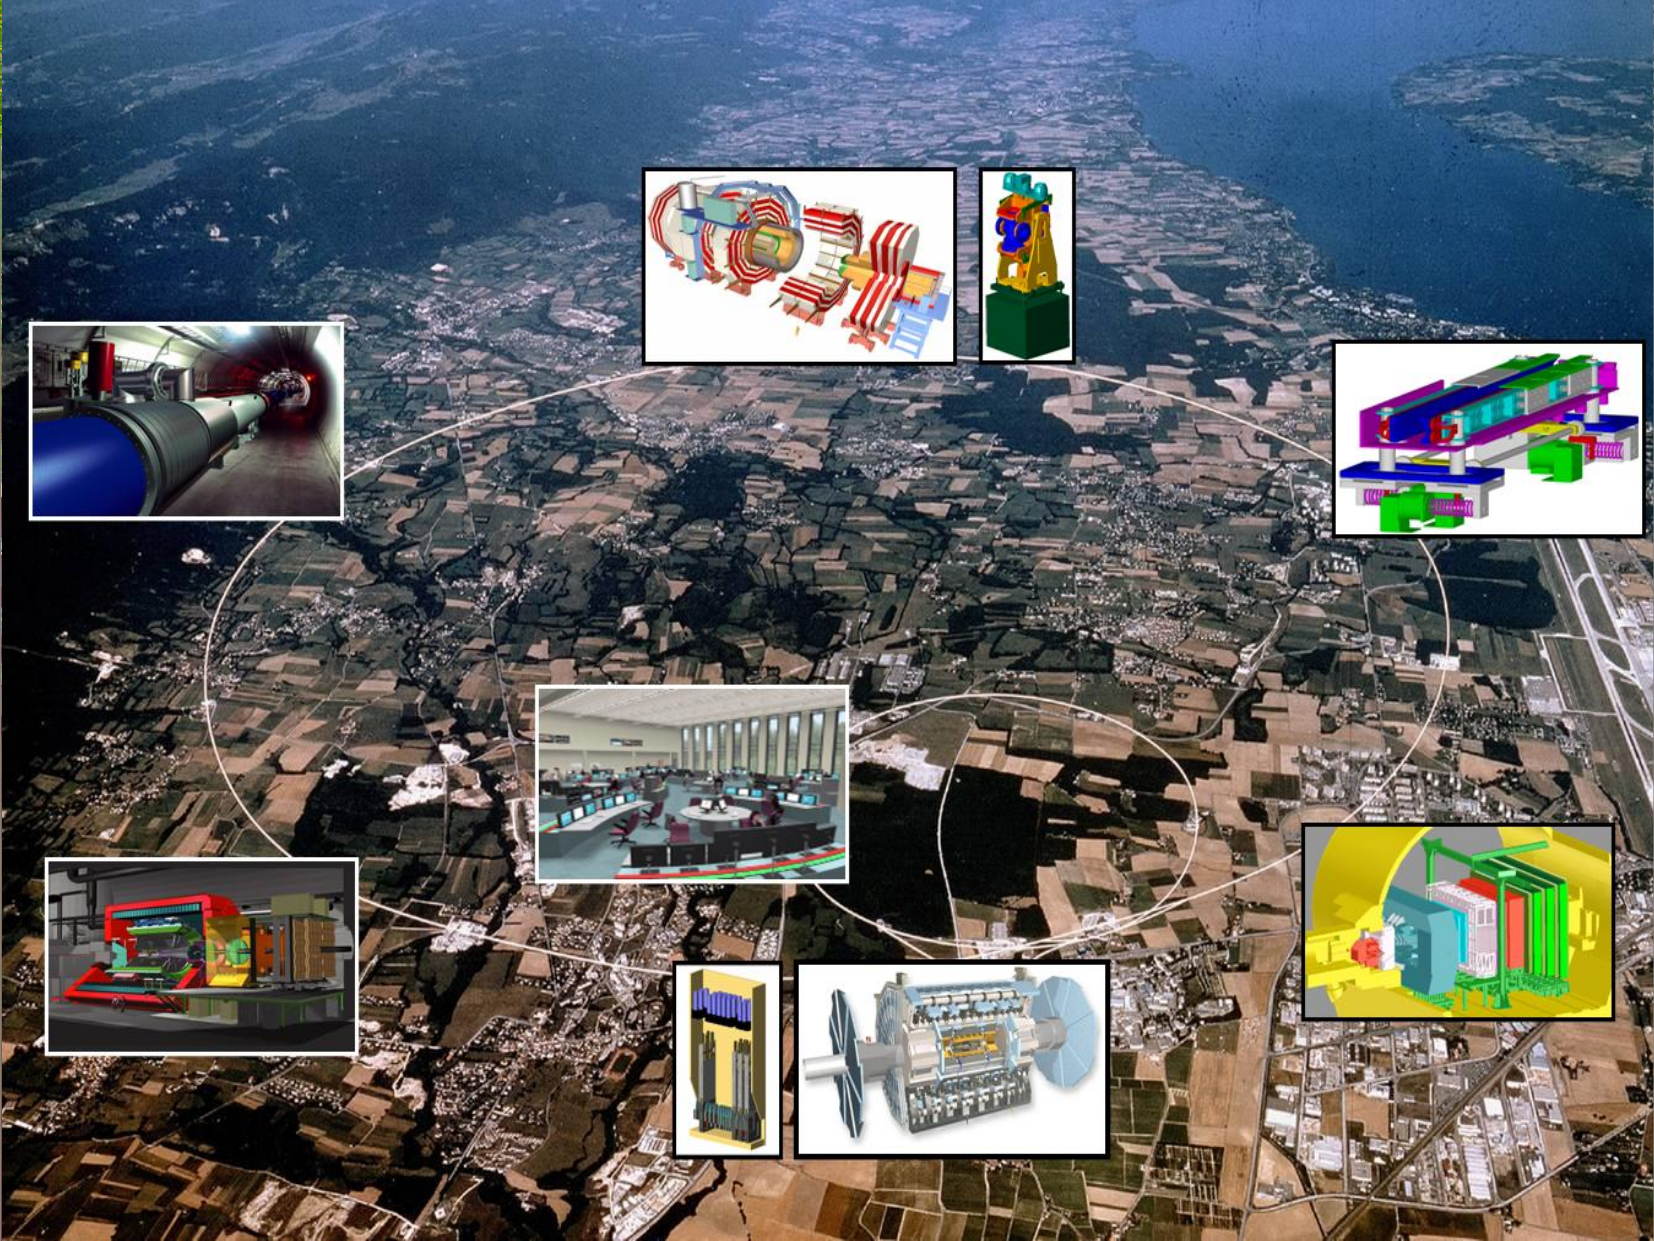

March 14th, 2013
DAQ@LHC Workshop at CERN, Markus Frank / CERN
16